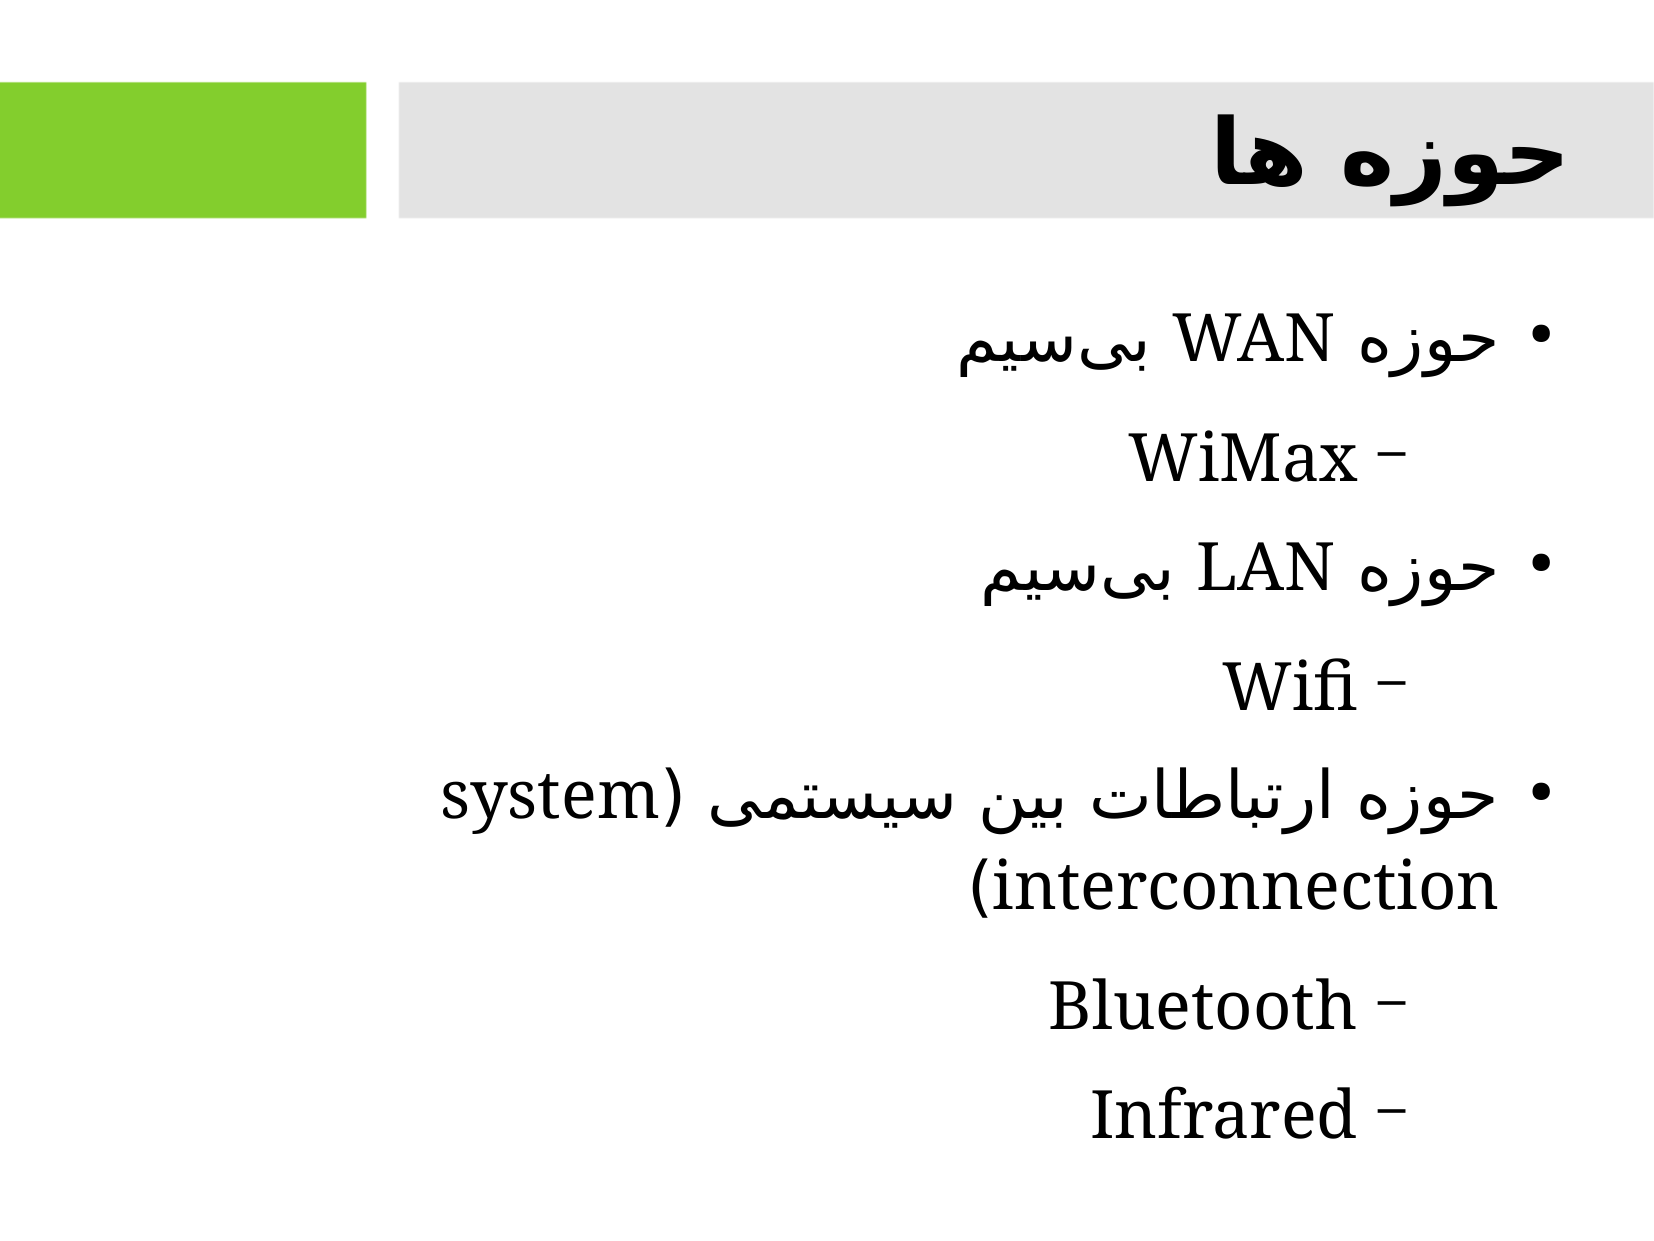

# حوزه ها
حوزه WAN بی‌سیم
WiMax
حوزه LAN بی‌سیم
Wifi
حوزه ارتباطات بین سیستمی (system interconnection)
Bluetooth
Infrared